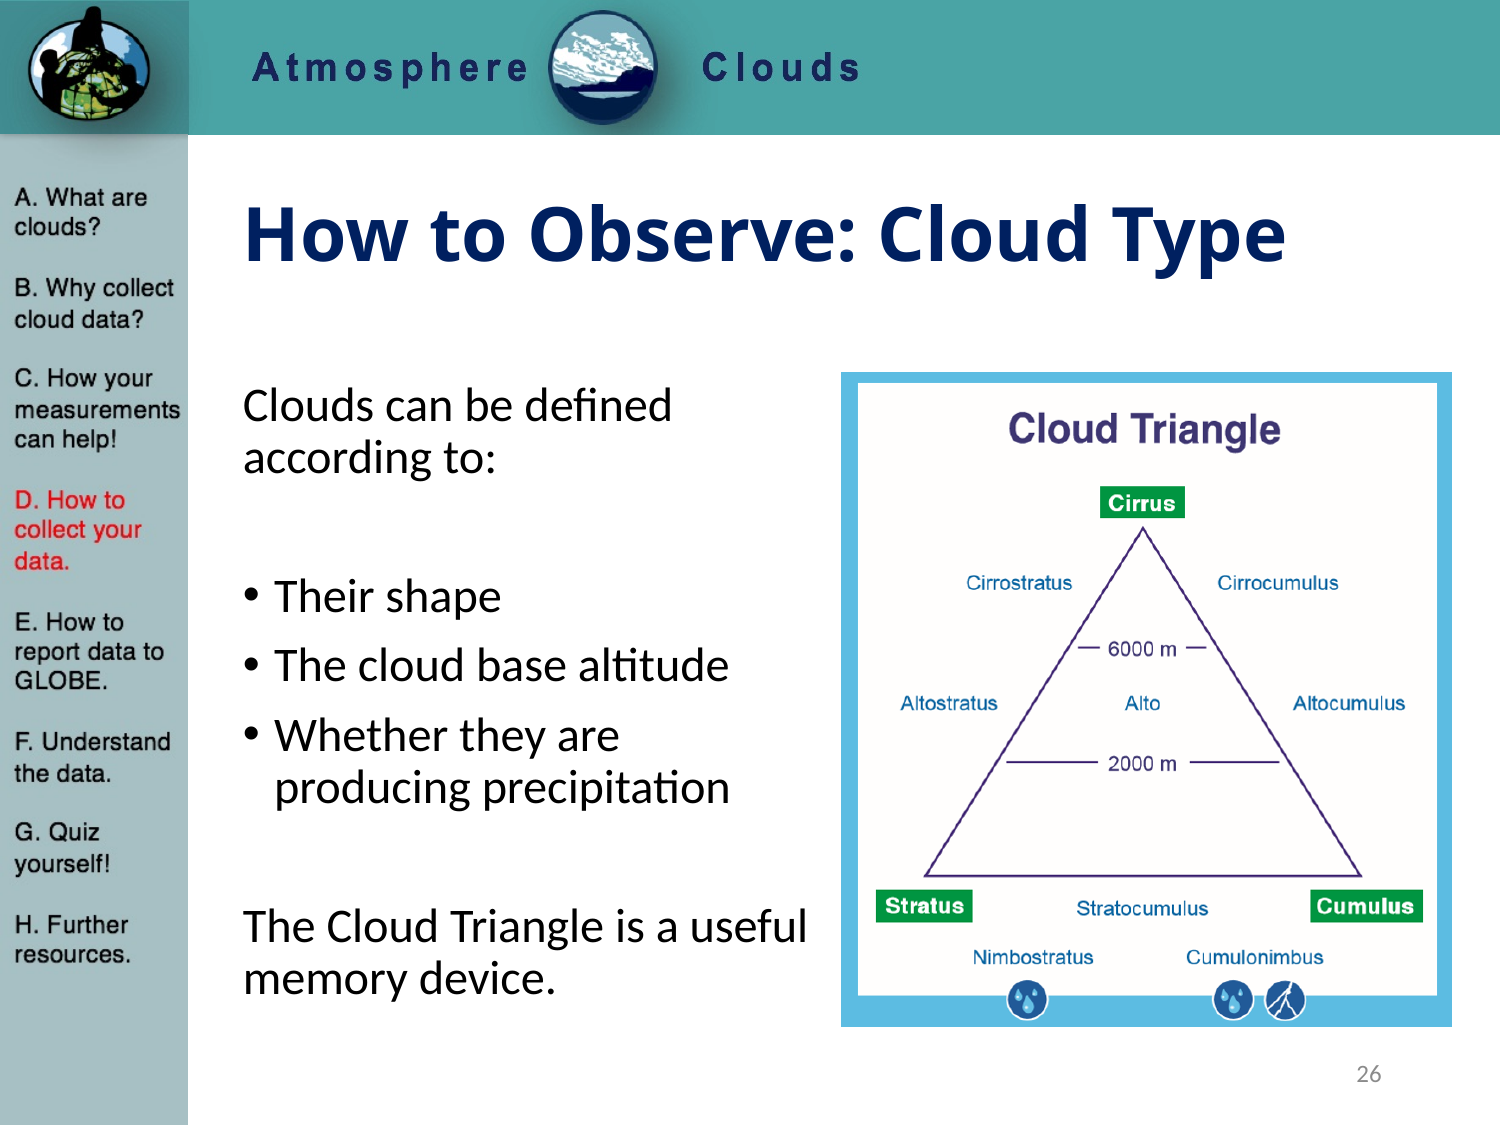

# How to Observe: Cloud Type
Clouds can be defined according to:
Their shape
The cloud base altitude
Whether they are producing precipitation
The Cloud Triangle is a useful memory device.